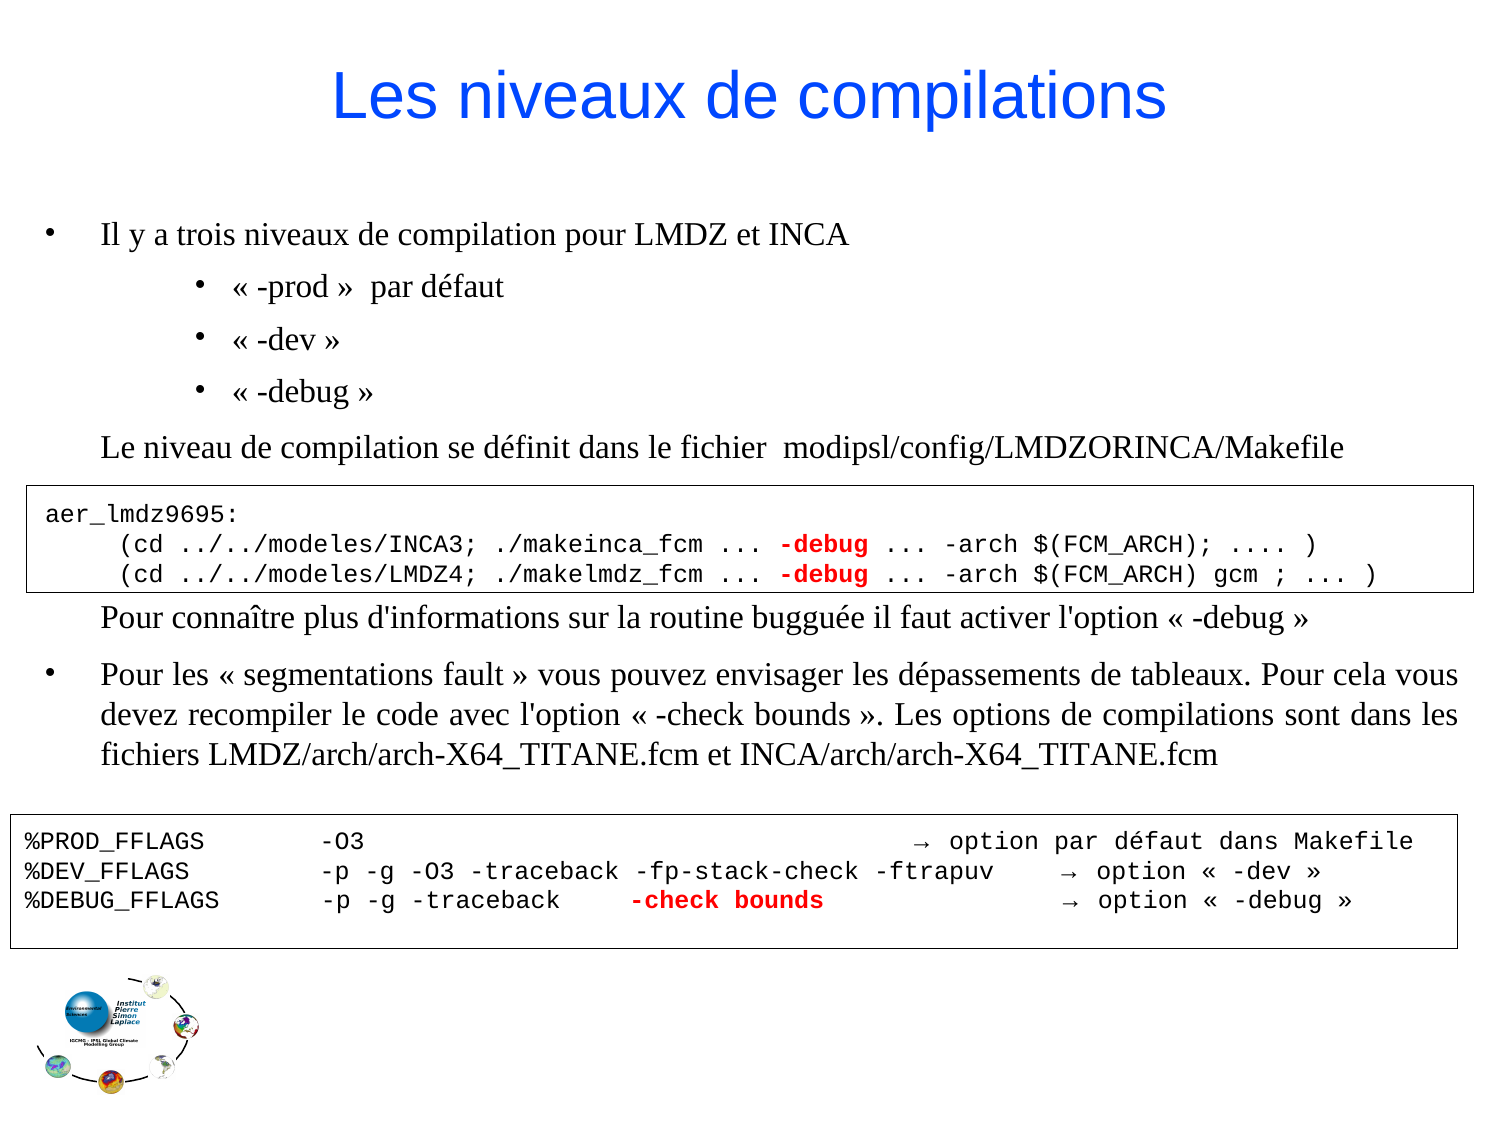

# Les niveaux de compilations
Il y a trois niveaux de compilation pour LMDZ et INCA
« -prod » par défaut
« -dev »
« -debug »
Le niveau de compilation se définit dans le fichier modipsl/config/LMDZORINCA/Makefile
Pour connaître plus d'informations sur la routine bugguée il faut activer l'option « -debug »
Pour les « segmentations fault » vous pouvez envisager les dépassements de tableaux. Pour cela vous devez recompiler le code avec l'option « -check bounds ». Les options de compilations sont dans les fichiers LMDZ/arch/arch-X64_TITANE.fcm et INCA/arch/arch-X64_TITANE.fcm
aer_lmdz9695:
	(cd ../../modeles/INCA3; ./makeinca_fcm ... -debug ... -arch $(FCM_ARCH); .... )
	(cd ../../modeles/LMDZ4; ./makelmdz_fcm ... -debug ... -arch $(FCM_ARCH) gcm ; ... )
%PROD_FFLAGS		-O3 								→ option par défaut dans Makefile
%DEV_FFLAGS		-p -g -O3 -traceback -fp-stack-check -ftrapuv	→ option « -dev »
%DEBUG_FFLAGS	 -p -g -traceback	 -check bounds			 → option « -debug »